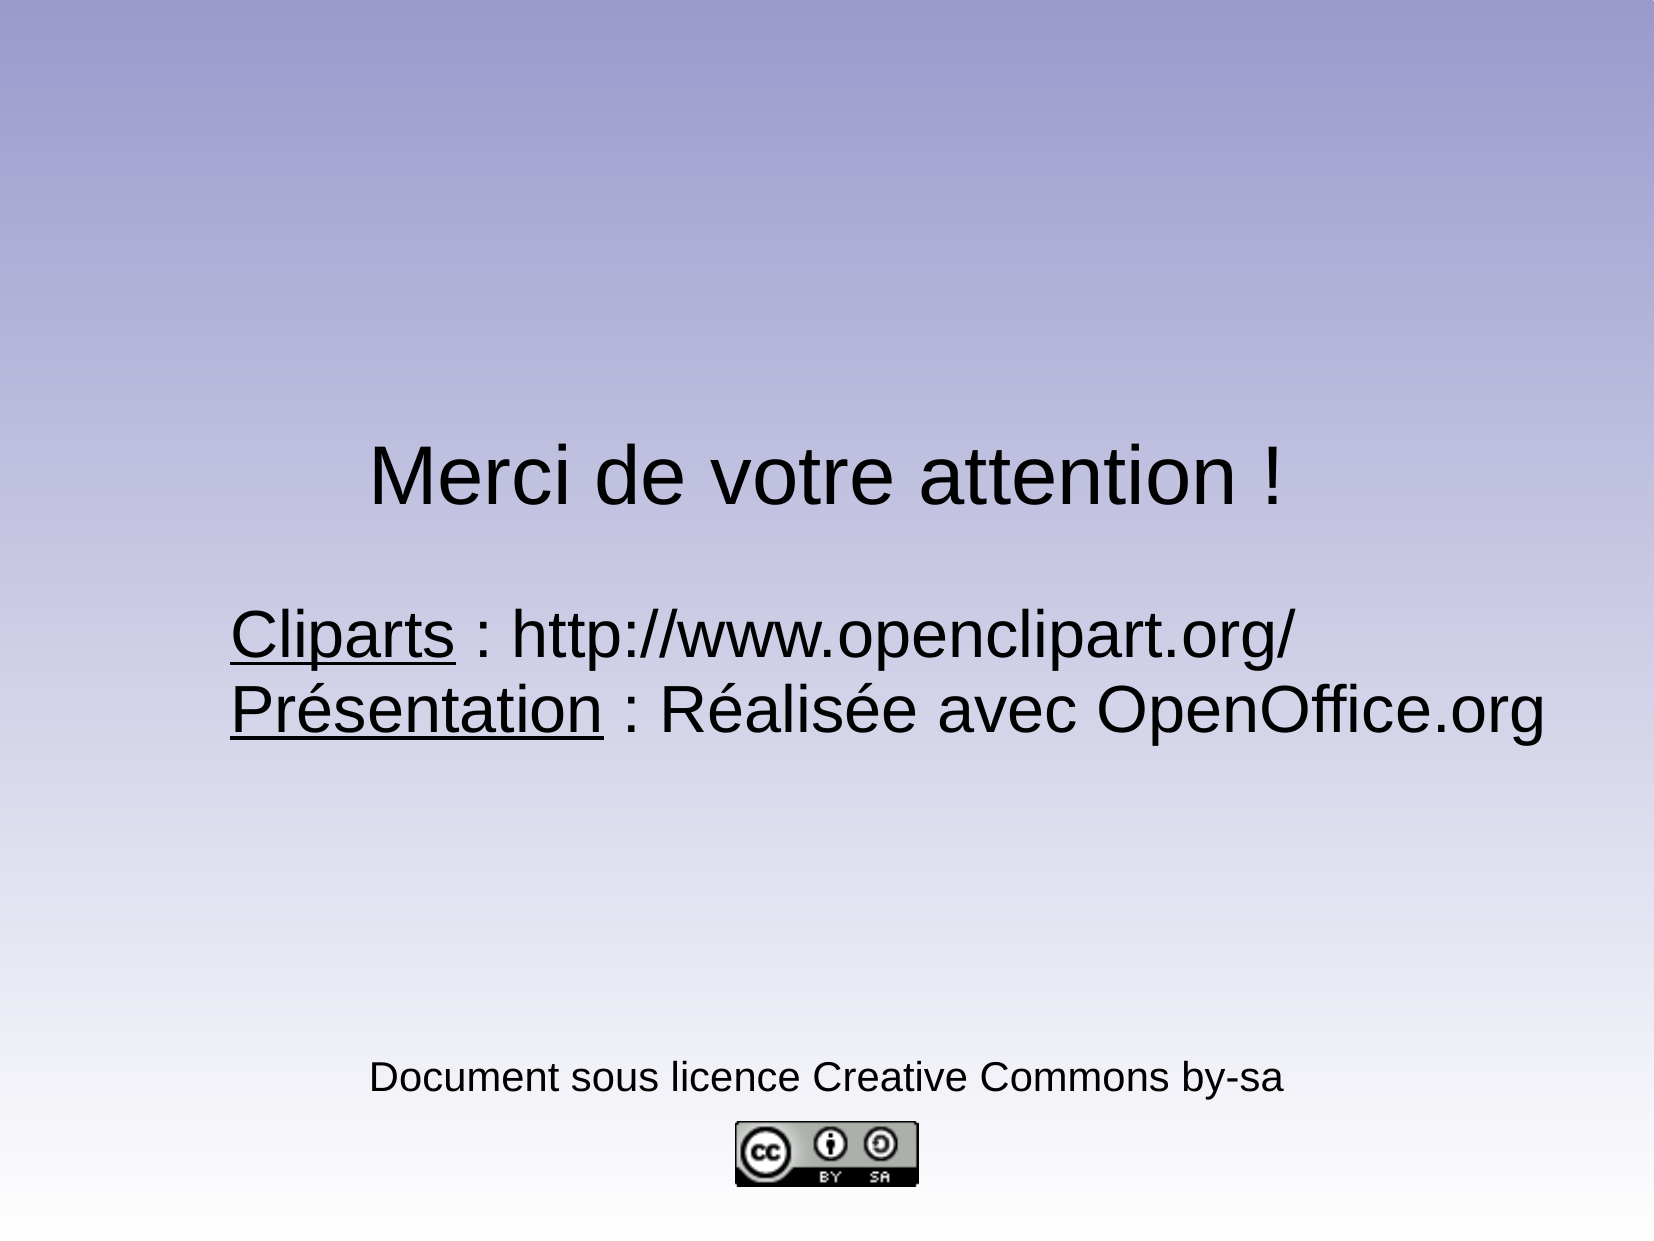

# Merci de votre attention !
		Cliparts : http://www.openclipart.org/
		Présentation : Réalisée avec OpenOffice.org
Document sous licence Creative Commons by-sa